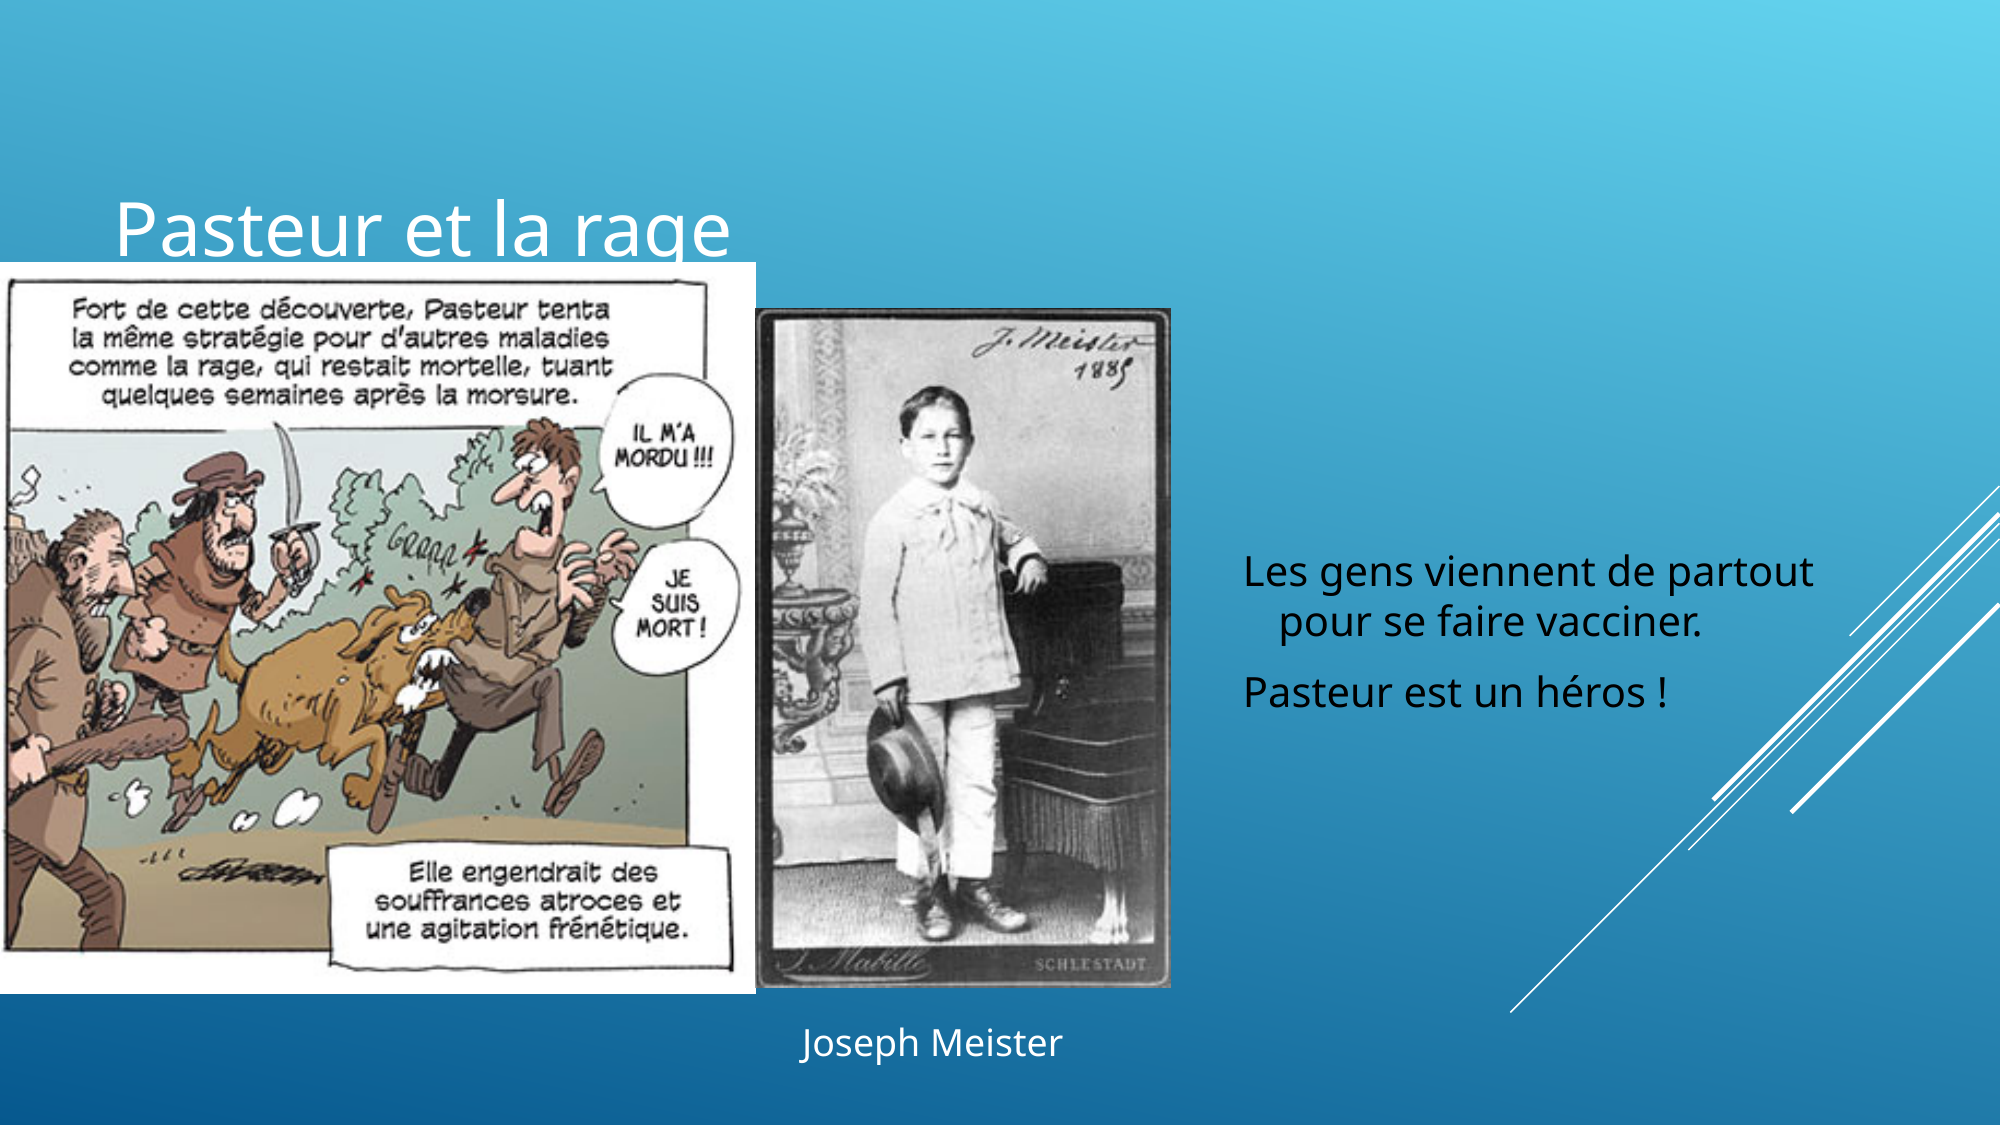

# Pasteur et la rage
Les gens viennent de partout pour se faire vacciner.
Pasteur est un héros !
Joseph Meister